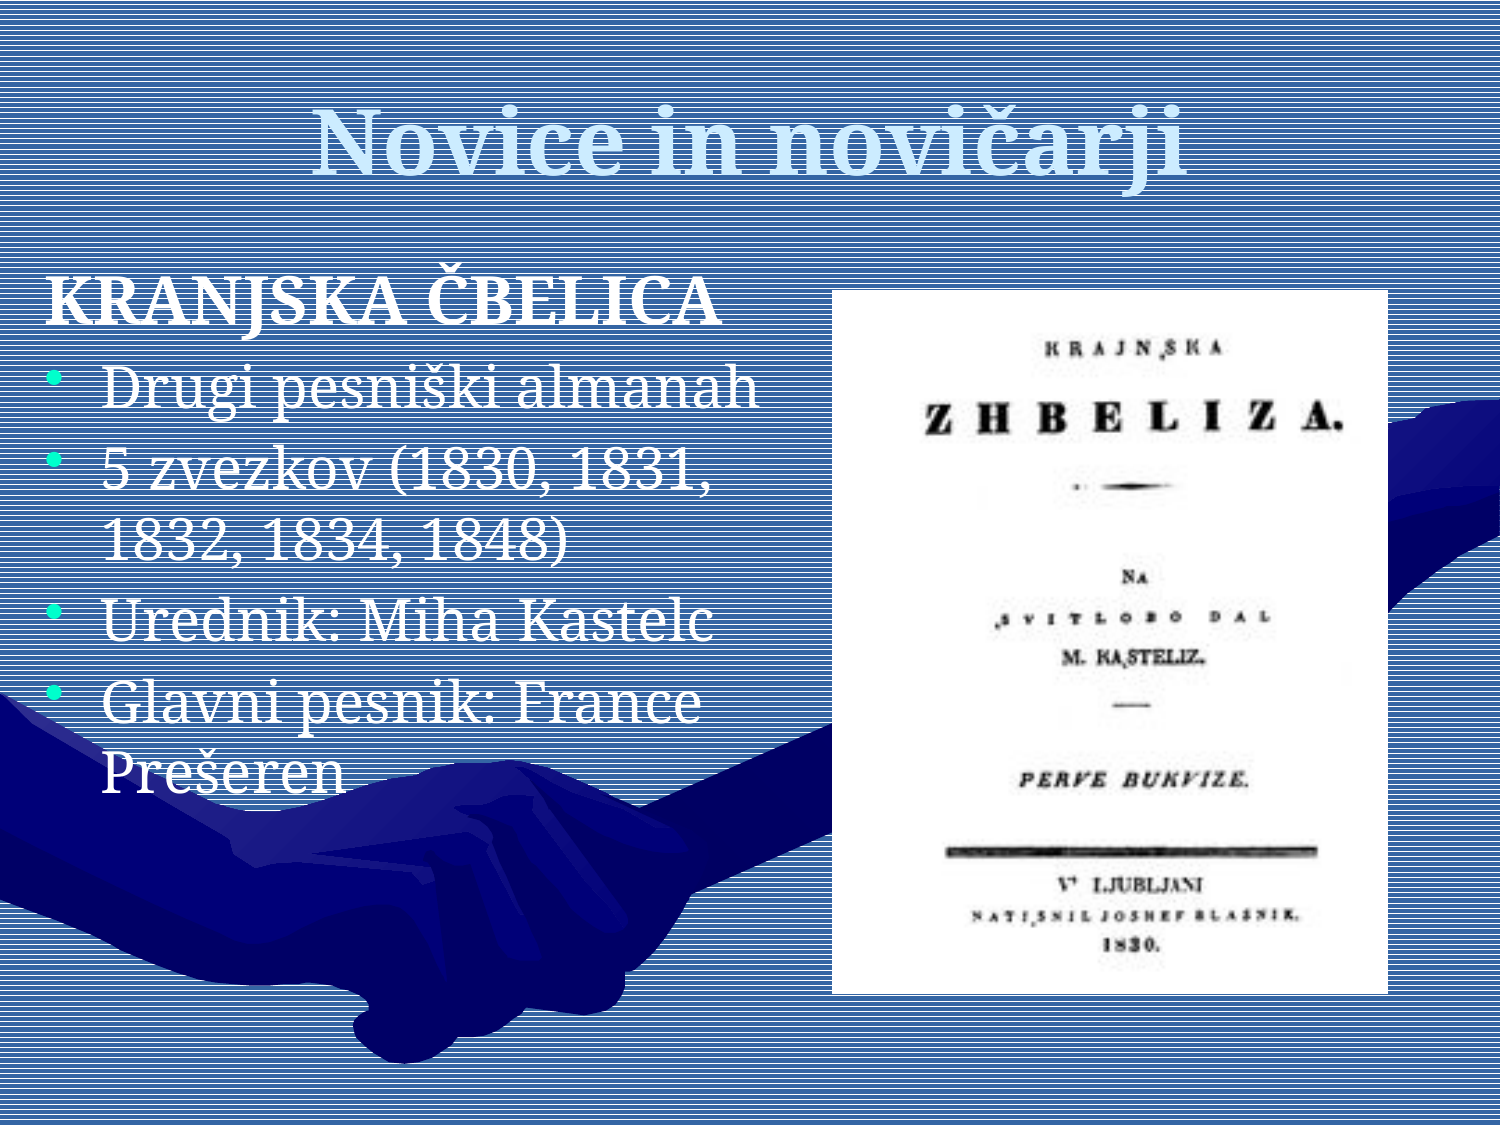

# Novice in novičarji
KRANJSKA ČBELICA
Drugi pesniški almanah
5 zvezkov (1830, 1831, 1832, 1834, 1848)
Urednik: Miha Kastelc
Glavni pesnik: France Prešeren